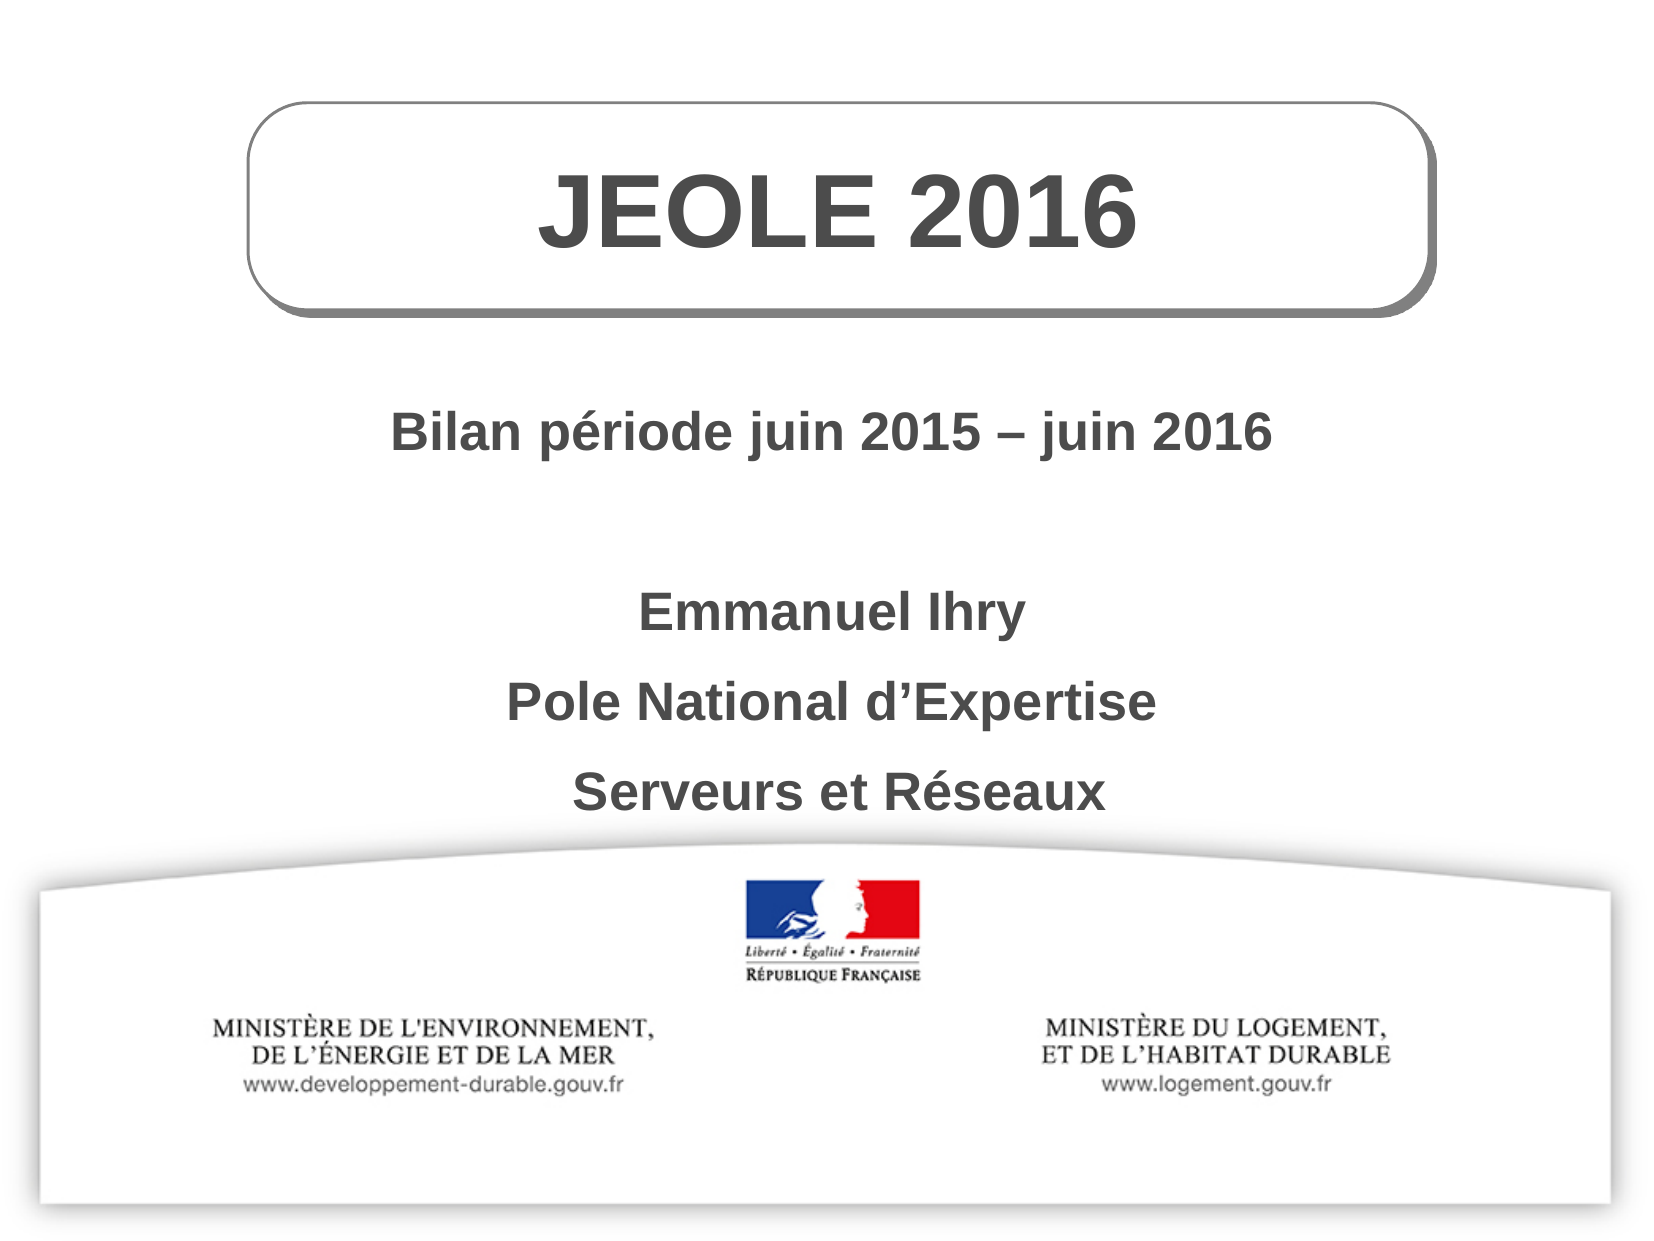

# Titre
JEOLE 2016
Bilan période juin 2015 – juin 2016
Emmanuel Ihry
Pole National d’Expertise
 Serveurs et Réseaux